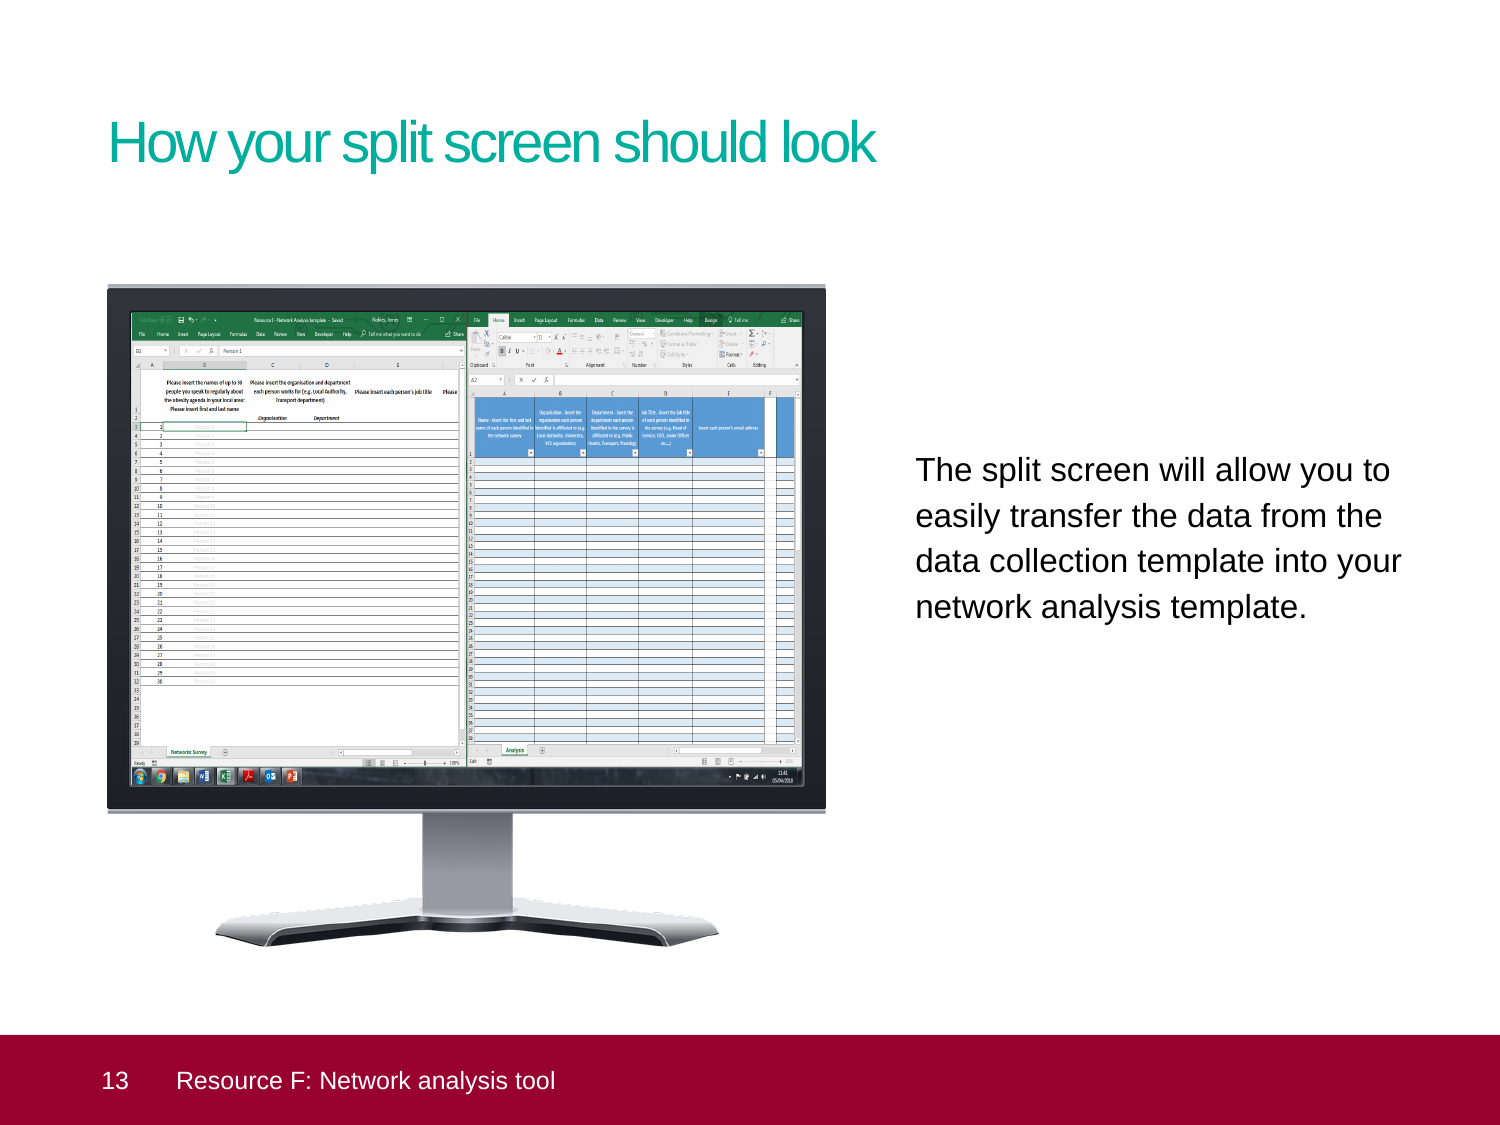

How your split screen should look
# The split screen will allow you to easily transfer the data from the data collection template into your network analysis template.
 12
Resource F: Network analysis tool